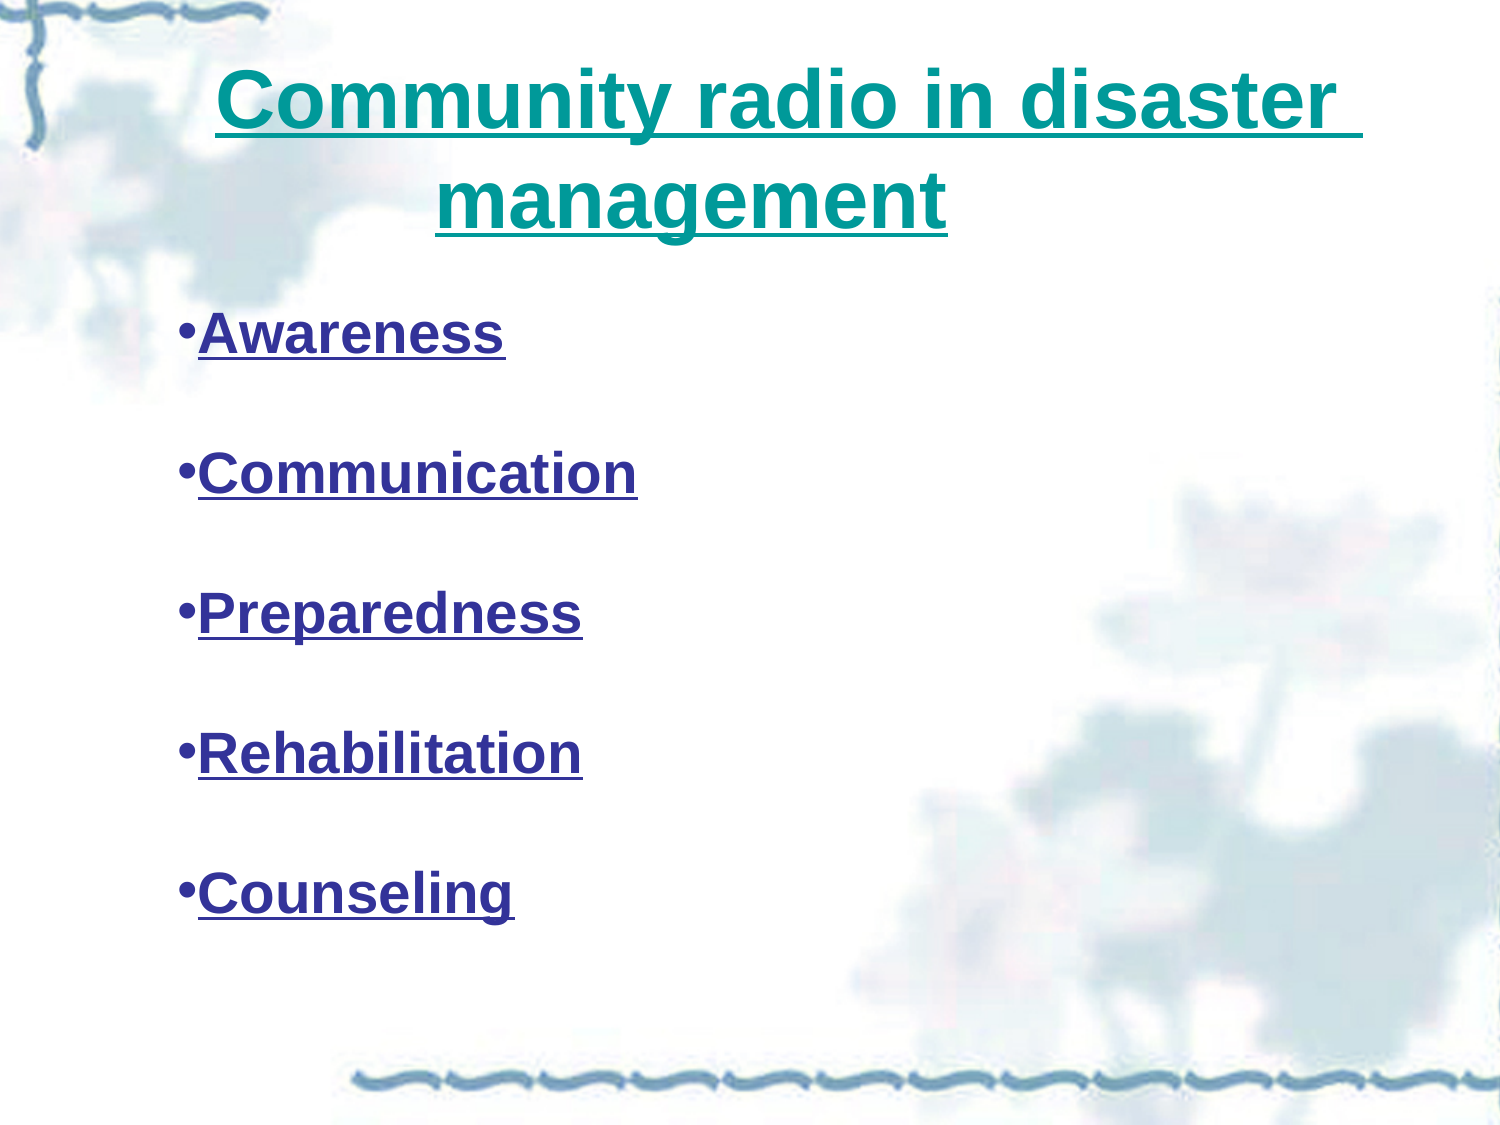

Community radio in disaster
 management
Awareness
Communication
Preparedness
Rehabilitation
Counseling